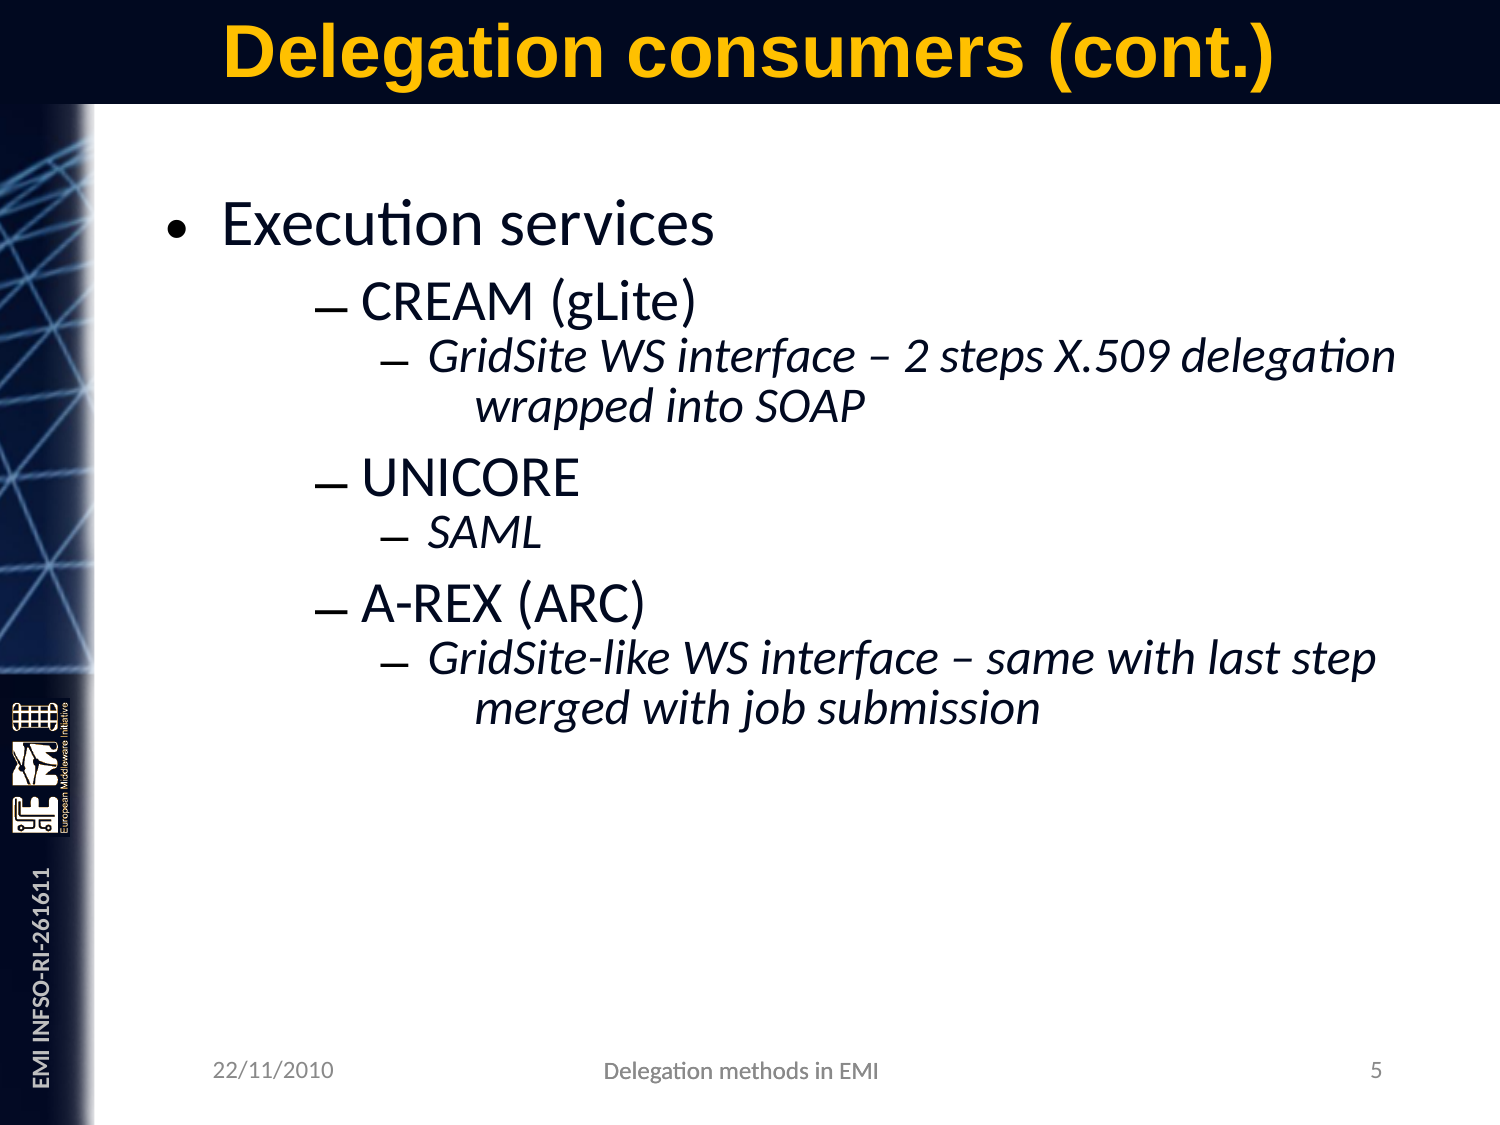

Delegation consumers (cont.)
# Execution services
CREAM (gLite)
GridSite WS interface – 2 steps X.509 delegation wrapped into SOAP
UNICORE
SAML
A-REX (ARC)
GridSite-like WS interface – same with last step merged with job submission
22/11/2010
fasfsaf
Delegation methods in EMI